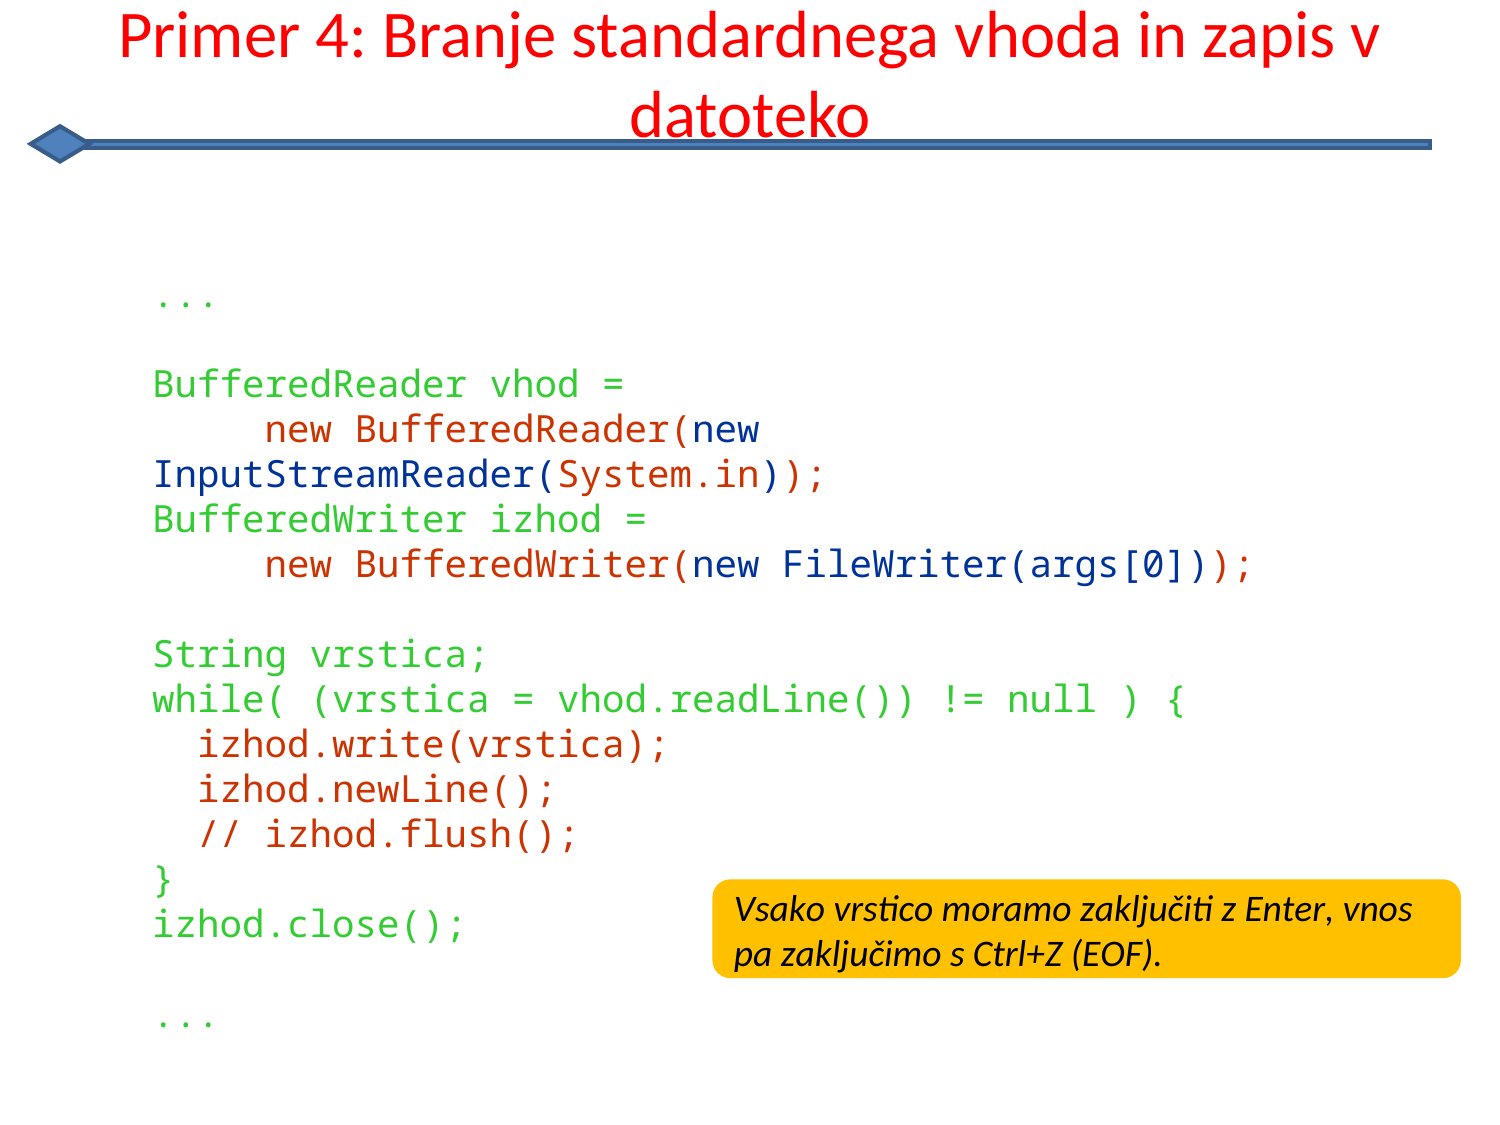

# Primer 4: Branje standardnega vhoda in zapis v datoteko
...
BufferedReader vhod =
 new BufferedReader(new InputStreamReader(System.in));
BufferedWriter izhod =
 new BufferedWriter(new FileWriter(args[0]));
String vrstica;
while( (vrstica = vhod.readLine()) != null ) {
 izhod.write(vrstica);
 izhod.newLine();
 // izhod.flush();
}
izhod.close();
...
Vsako vrstico moramo zaključiti z Enter, vnos pa zaključimo s Ctrl+Z (EOF).